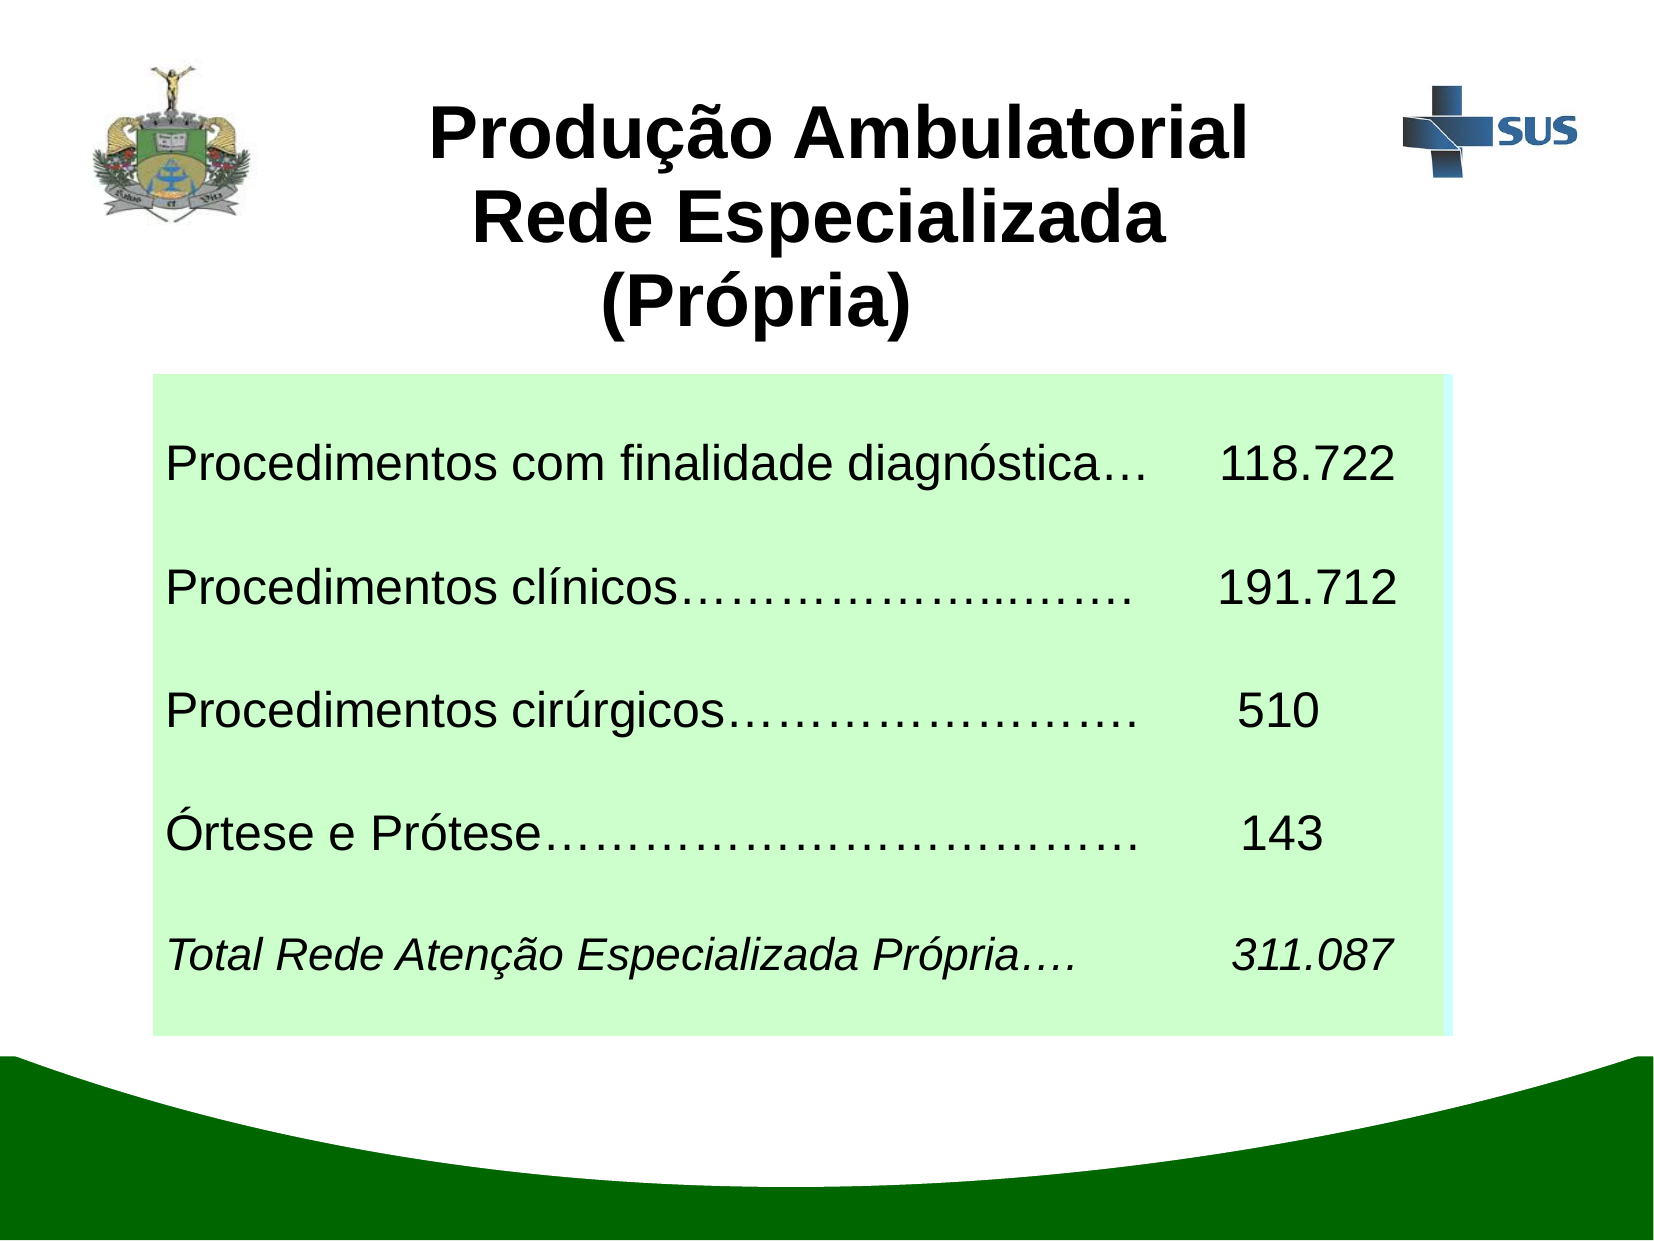

Produção Ambulatorial
 Rede Especializada
(Própria)
| Procedimentos com finalidade diagnóstica… 118.722 Procedimentos clínicos………………...……. 191.712 Procedimentos cirúrgicos……………………. 510 Órtese e Prótese……………………………… 143 Total Rede Atenção Especializada Própria…. 311.087 | |
| --- | --- |
| | |